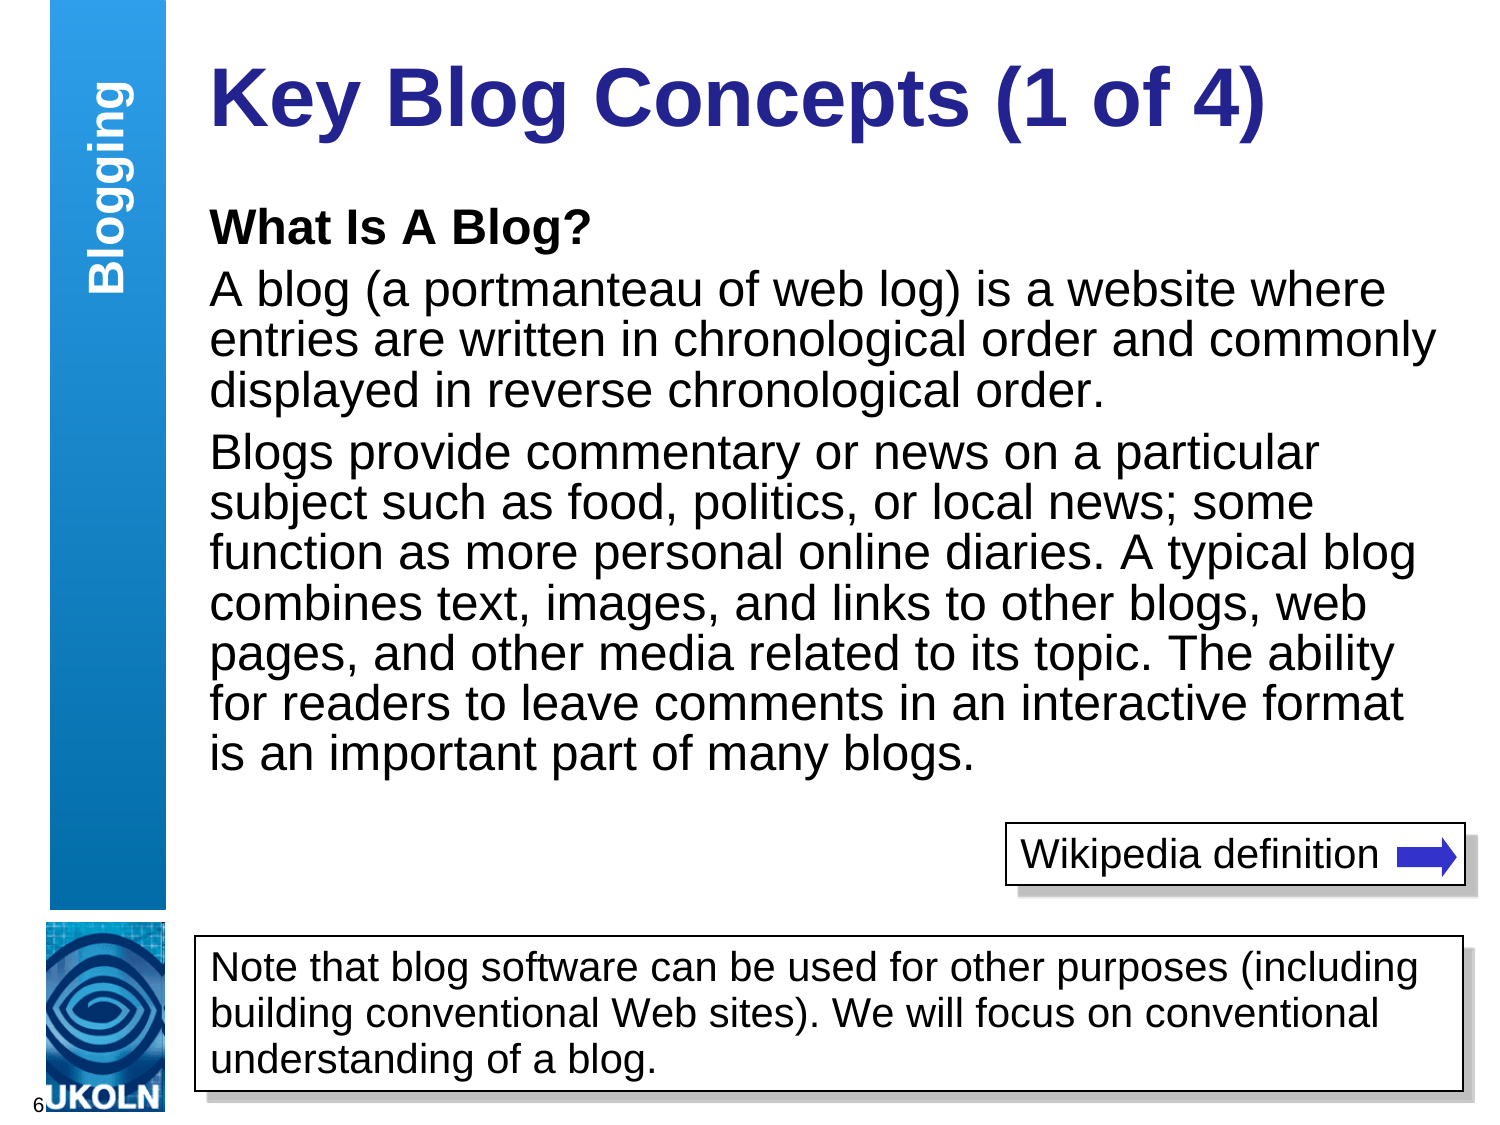

# Key Blog Concepts (1 of 4)
Blogging
What Is A Blog?
A blog (a portmanteau of web log) is a website where entries are written in chronological order and commonly displayed in reverse chronological order.
Blogs provide commentary or news on a particular subject such as food, politics, or local news; some function as more personal online diaries. A typical blog combines text, images, and links to other blogs, web pages, and other media related to its topic. The ability for readers to leave comments in an interactive format is an important part of many blogs.
Wikipedia definition
Note that blog software can be used for other purposes (including building conventional Web sites). We will focus on conventional understanding of a blog.
6